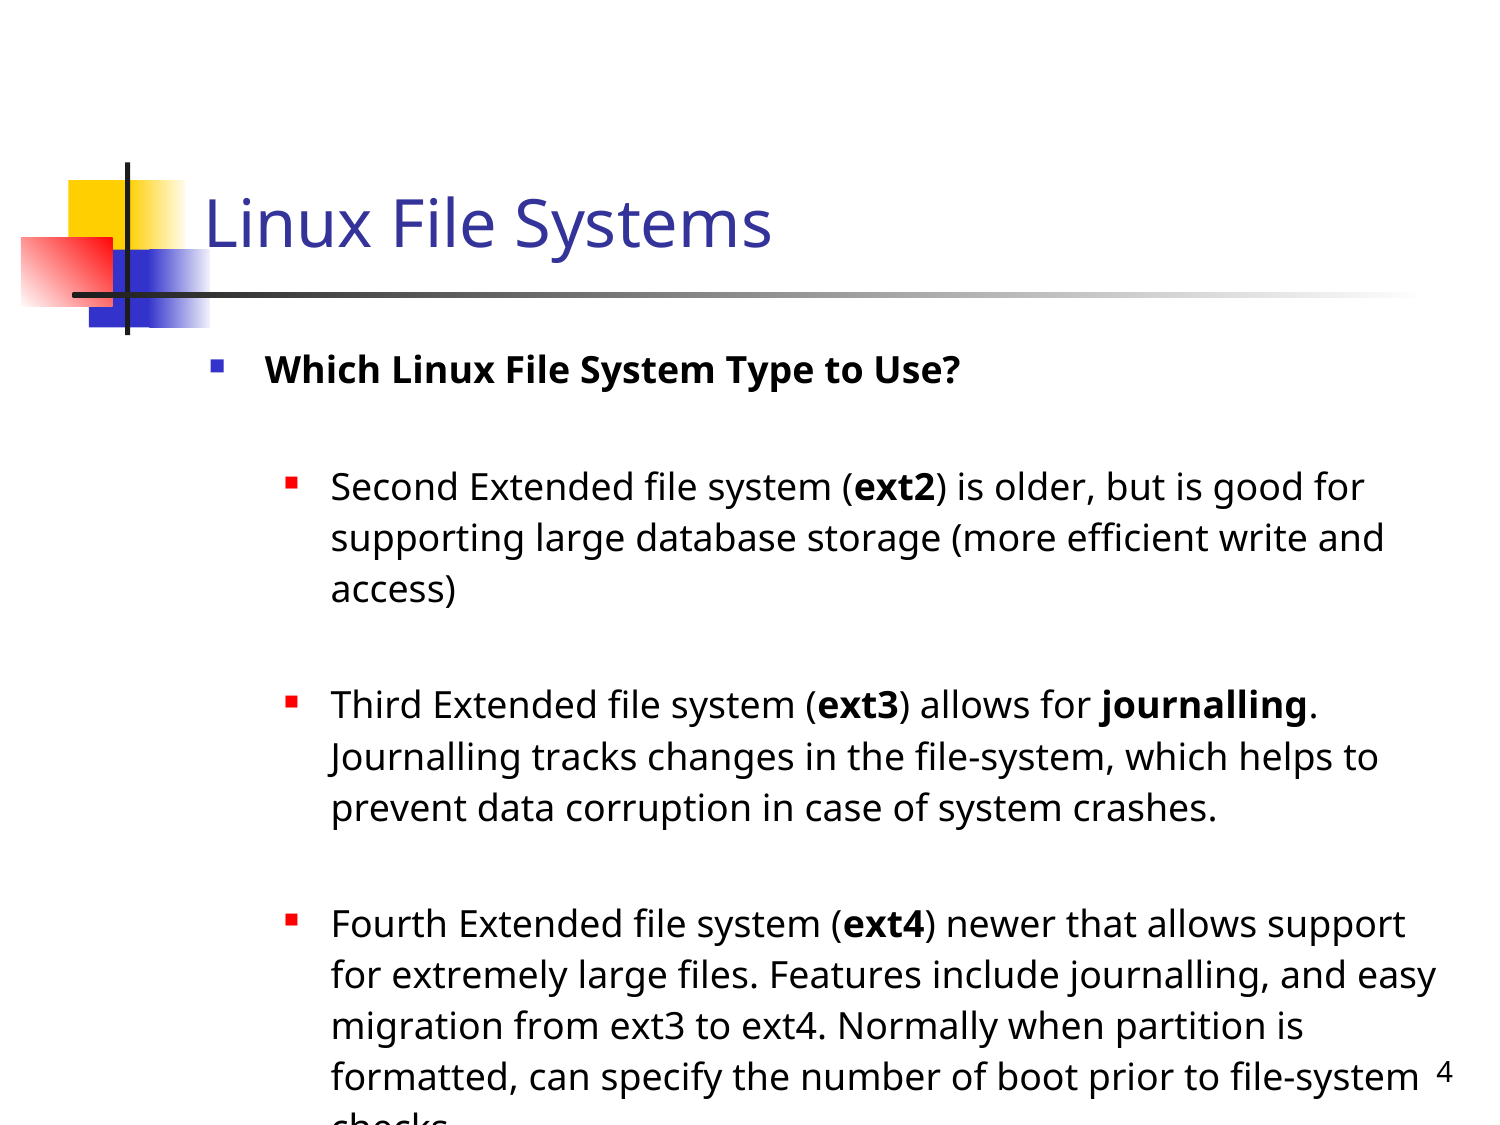

# Linux File Systems
Which Linux File System Type to Use?
Second Extended file system (ext2) is older, but is good for supporting large database storage (more efficient write and access)
Third Extended file system (ext3) allows for journalling. Journalling tracks changes in the file-system, which helps to prevent data corruption in case of system crashes.
Fourth Extended file system (ext4) newer that allows support for extremely large files. Features include journalling, and easy migration from ext3 to ext4. Normally when partition is formatted, can specify the number of boot prior to file-system checks.
4